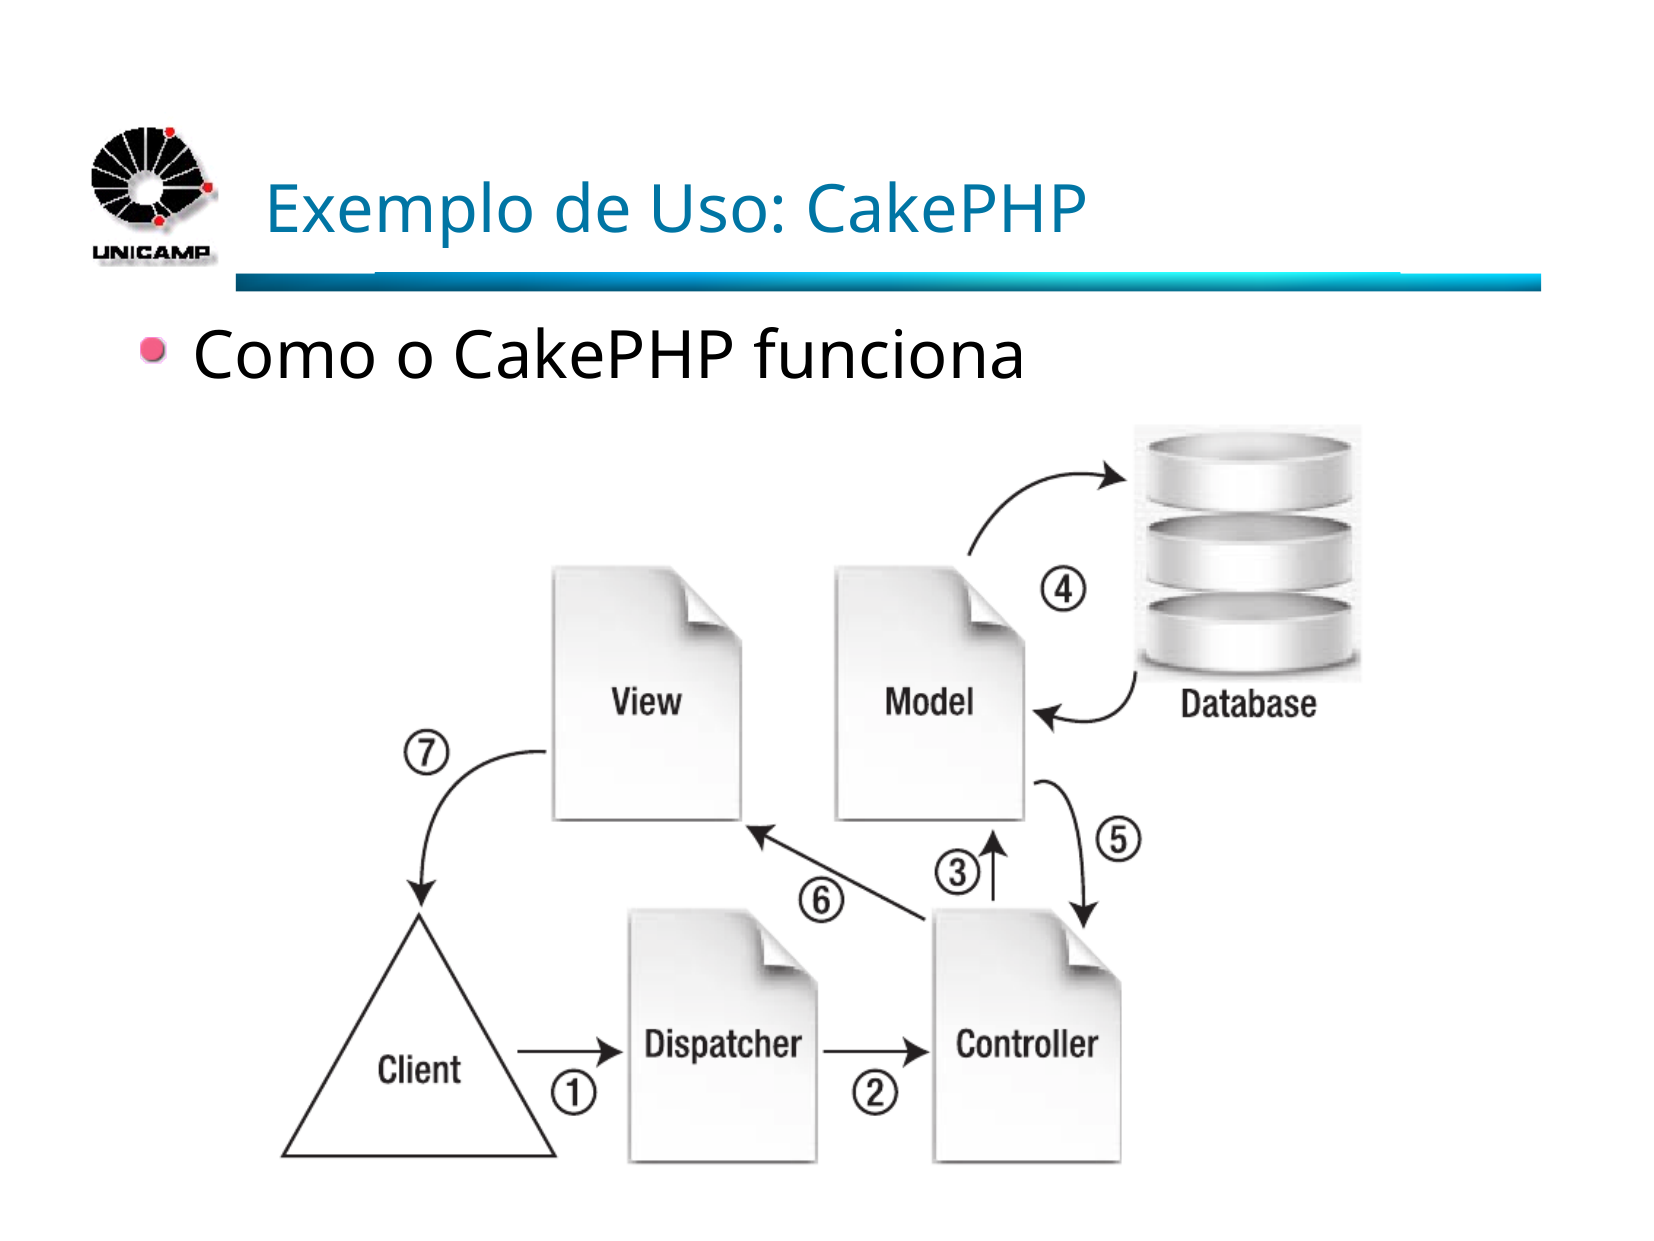

# Exemplo de Uso: CakePHP
Como o CakePHP funciona